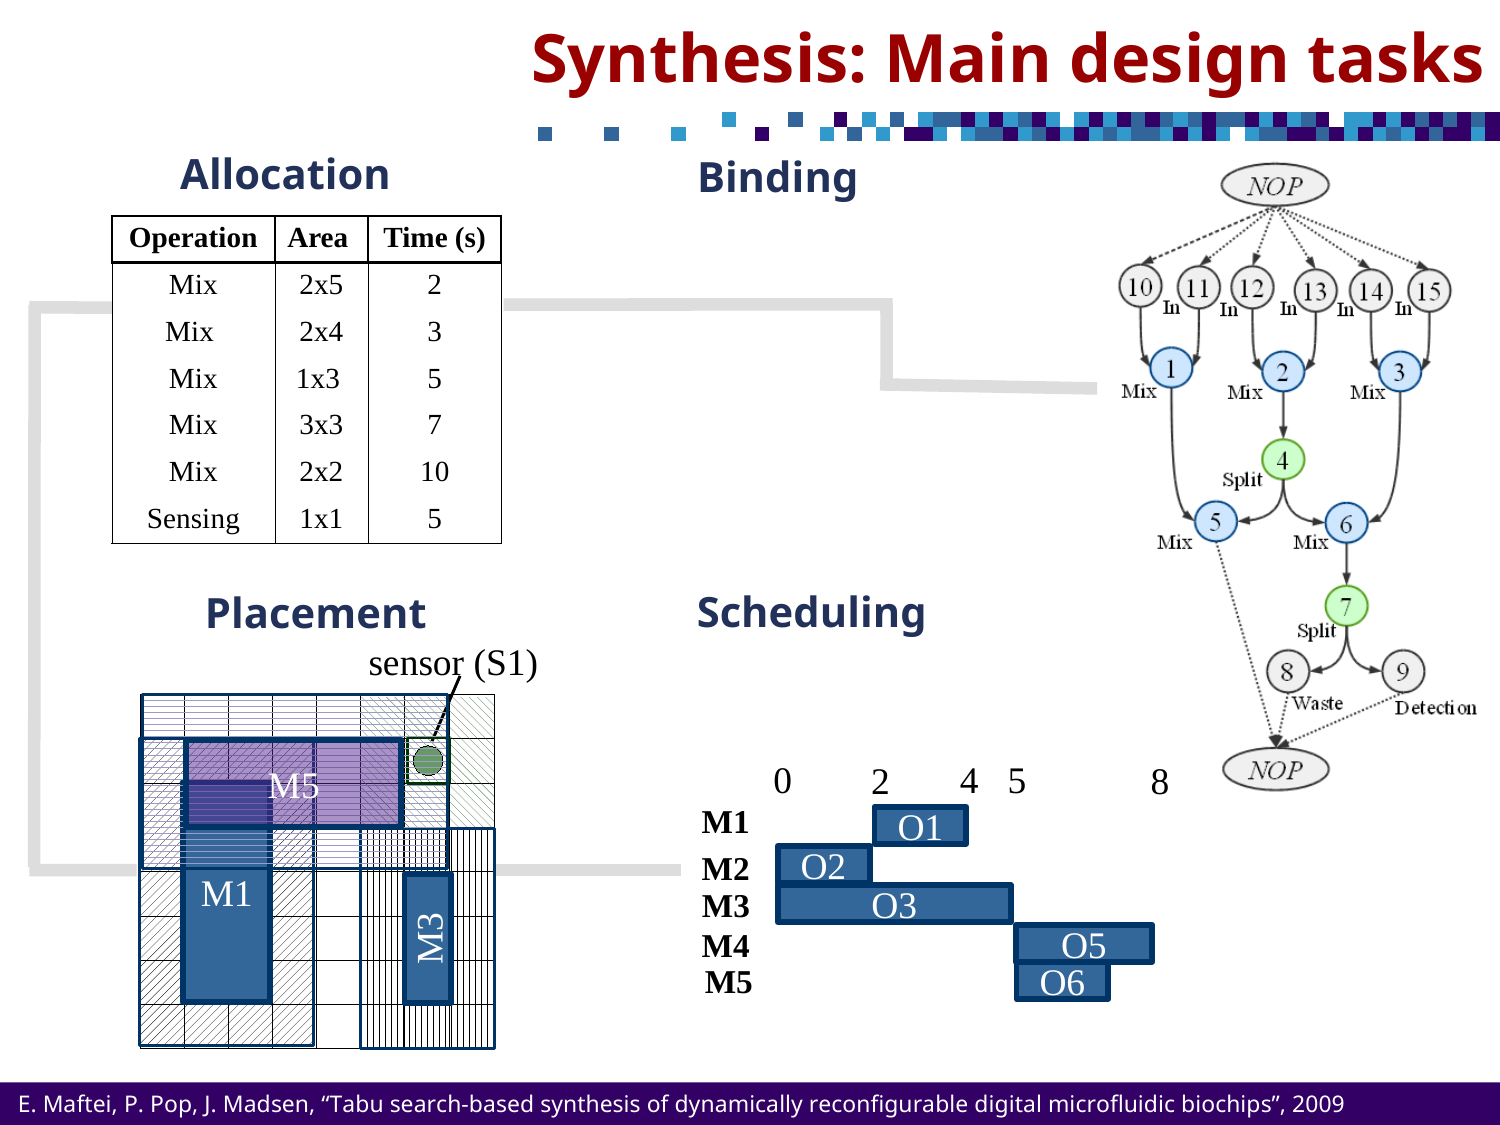

# Synthesis: Main design tasks
Allocation
Binding
| Operation | Area | Time (s) |
| --- | --- | --- |
| Mix | 2x5 | 2 |
| Mix | 2x4 | 3 |
| Mix | 1x3 | 5 |
| Mix | 3x3 | 7 |
| Mix | 2x2 | 10 |
| Sensing | 1x1 | 5 |
Scheduling
Placement
sensor (S1)
M1
M5
M3
0
4
5
2
8
M1
O1
M2
O2
M3
O3
M4
O5
M5
O6
E. Maftei, P. Pop, J. Madsen, “Tabu search-based synthesis of dynamically reconfigurable digital microfluidic biochips”, 2009